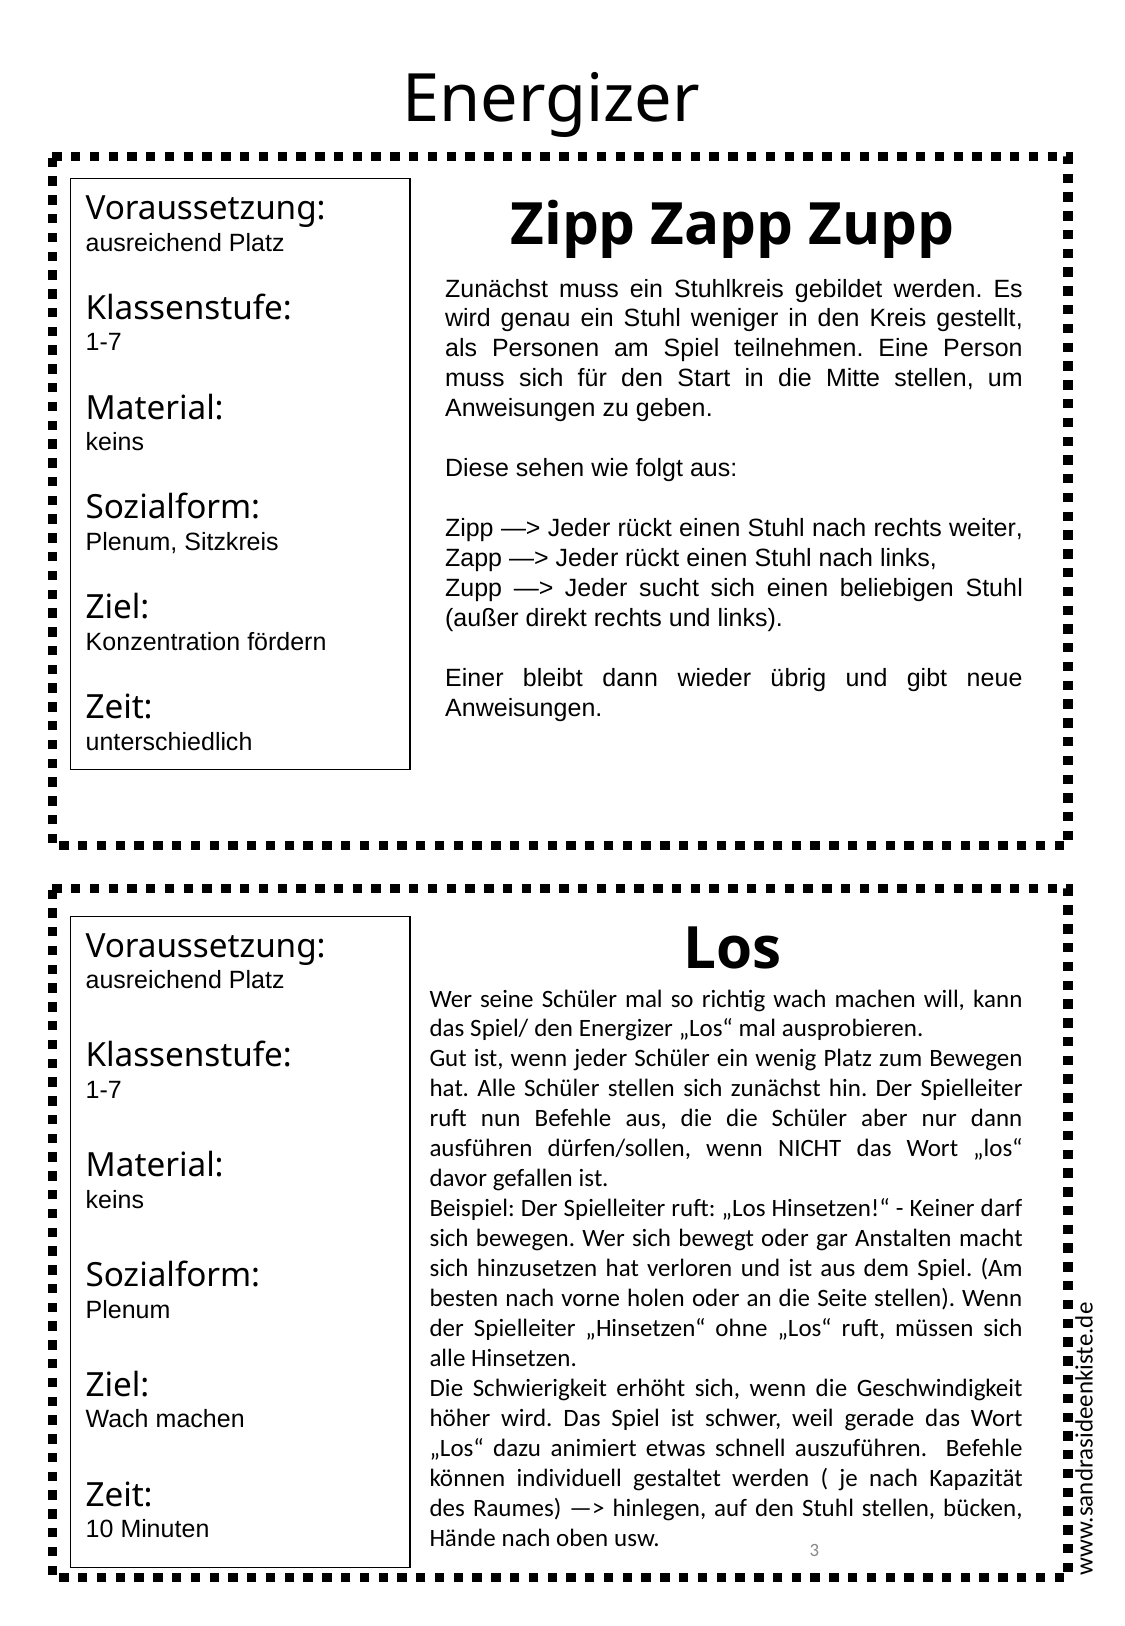

Energizer
Voraussetzung:
ausreichend Platz
Klassenstufe:
1-7
Material:
keins
Sozialform:
Plenum, Sitzkreis
Ziel:
Konzentration fördern
Zeit:
unterschiedlich
Zipp Zapp Zupp
Zunächst muss ein Stuhlkreis gebildet werden. Es wird genau ein Stuhl weniger in den Kreis gestellt, als Personen am Spiel teilnehmen. Eine Person muss sich für den Start in die Mitte stellen, um Anweisungen zu geben.
Diese sehen wie folgt aus:
Zipp —> Jeder rückt einen Stuhl nach rechts weiter, Zapp —> Jeder rückt einen Stuhl nach links,
Zupp —> Jeder sucht sich einen beliebigen Stuhl (außer direkt rechts und links).
Einer bleibt dann wieder übrig und gibt neue Anweisungen.
Los
Voraussetzung:
ausreichend Platz
Klassenstufe:
1-7
Material:
keins
Sozialform:
Plenum
Ziel:
Wach machen
Zeit:
10 Minuten
Wer seine Schüler mal so richtig wach machen will, kann das Spiel/ den Energizer „Los“ mal ausprobieren.
Gut ist, wenn jeder Schüler ein wenig Platz zum Bewegen hat. Alle Schüler stellen sich zunächst hin. Der Spielleiter ruft nun Befehle aus, die die Schüler aber nur dann ausführen dürfen/sollen, wenn NICHT das Wort „los“ davor gefallen ist.
Beispiel: Der Spielleiter ruft: „Los Hinsetzen!“ - Keiner darf sich bewegen. Wer sich bewegt oder gar Anstalten macht sich hinzusetzen hat verloren und ist aus dem Spiel. (Am besten nach vorne holen oder an die Seite stellen). Wenn der Spielleiter „Hinsetzen“ ohne „Los“ ruft, müssen sich alle Hinsetzen.
Die Schwierigkeit erhöht sich, wenn die Geschwindigkeit höher wird. Das Spiel ist schwer, weil gerade das Wort „Los“ dazu animiert etwas schnell auszuführen. Befehle können individuell gestaltet werden ( je nach Kapazität des Raumes) —> hinlegen, auf den Stuhl stellen, bücken, Hände nach oben usw.
www.sandrasideenkiste.de